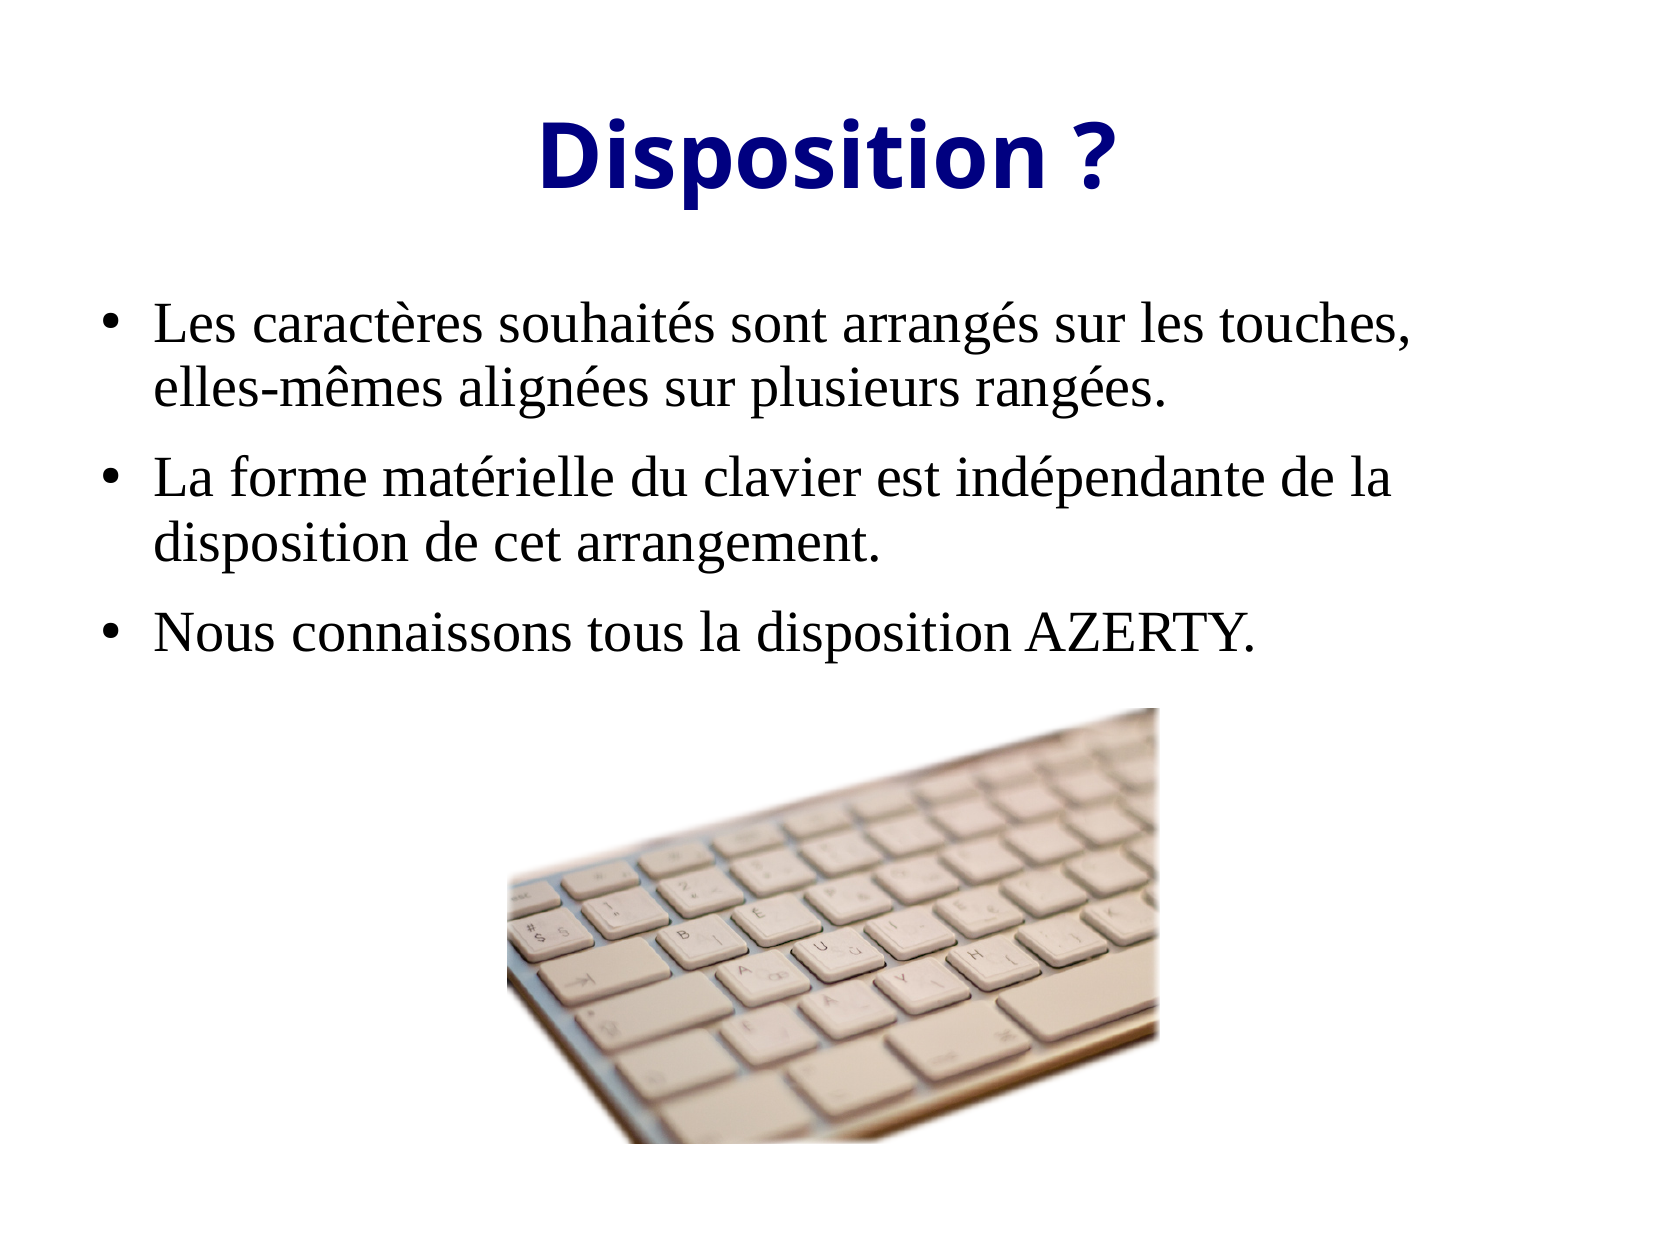

# Disposition ?
Les caractères souhaités sont arrangés sur les touches,
elles-mêmes alignées sur plusieurs rangées.
La forme matérielle du clavier est indépendante de la disposition de cet arrangement.
Nous connaissons tous la disposition AZERTY.